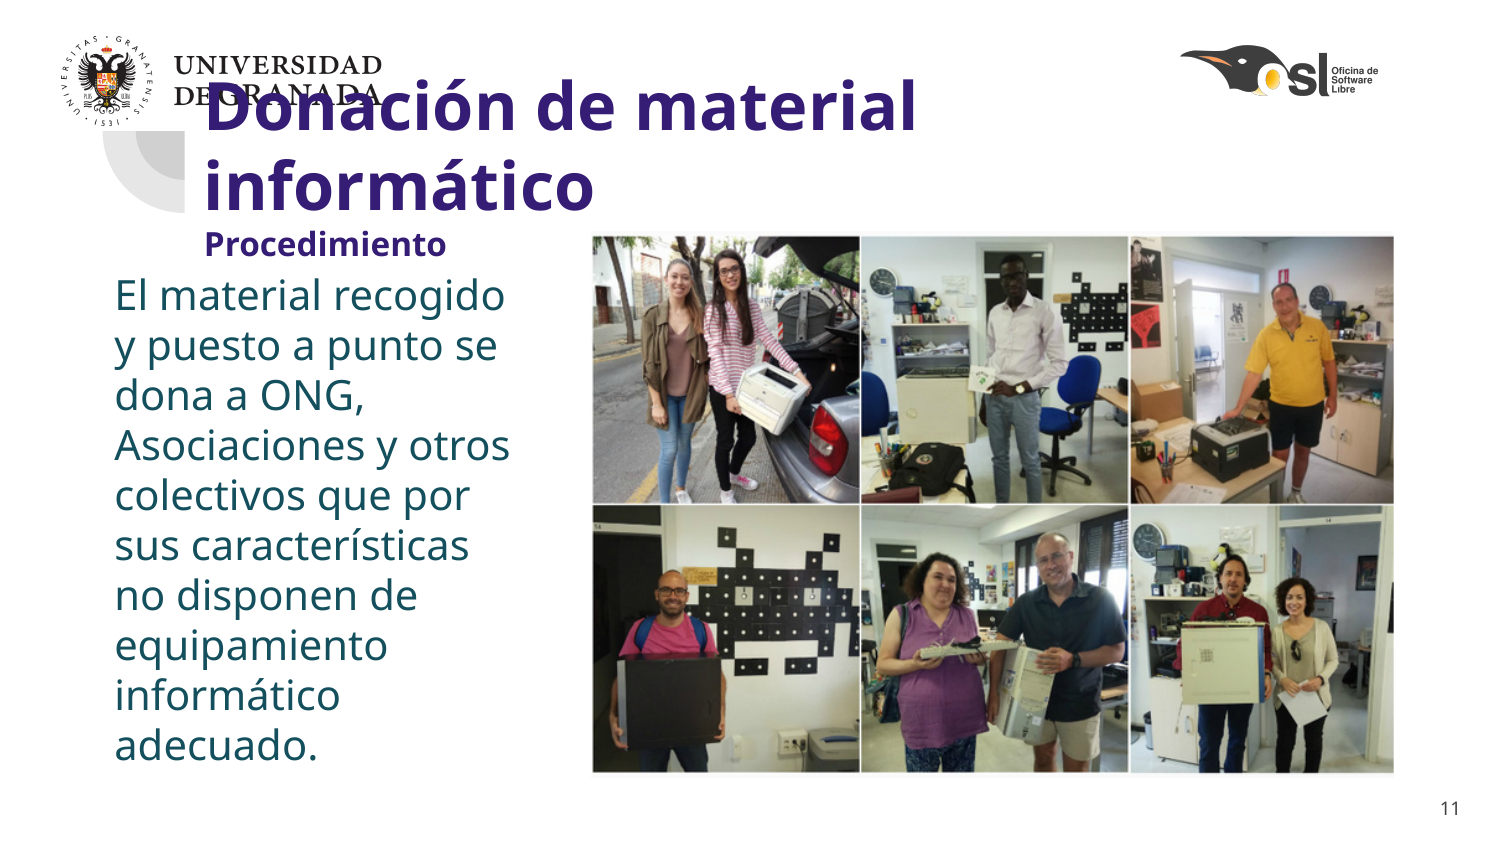

# Donación de material informático Procedimiento
El material recogido y puesto a punto se dona a ONG, Asociaciones y otros colectivos que por sus características no disponen de equipamiento informático adecuado.